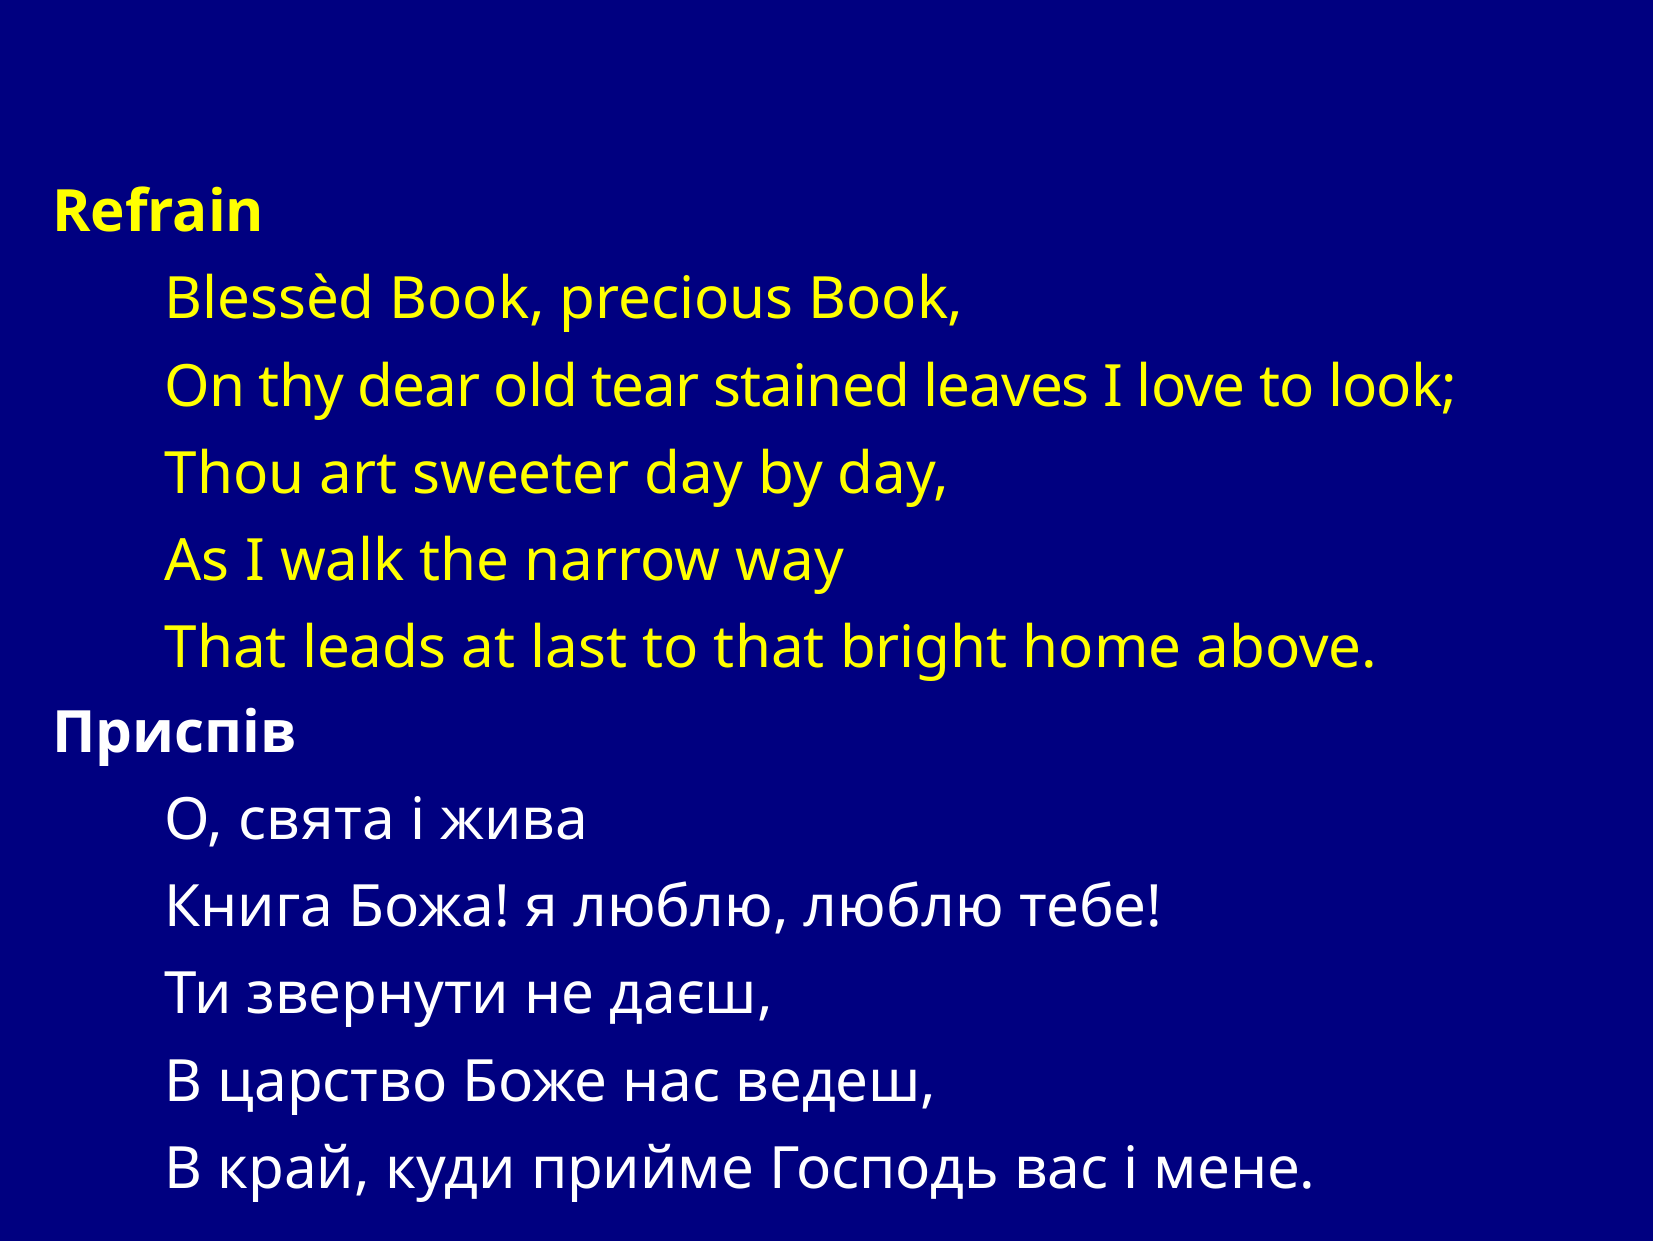

Refrain
	Blessèd Book, precious Book,
	On thy dear old tear stained leaves I love to look;
	Thou art sweeter day by day,
	As I walk the narrow way
	That leads at last to that bright home above.
Приспів
	О, свята і жива
	Книга Божа! я люблю, люблю тебе!
	Ти звернути не даєш,
	В царство Боже нас ведеш,
	В край, куди прийме Господь вас і мене.